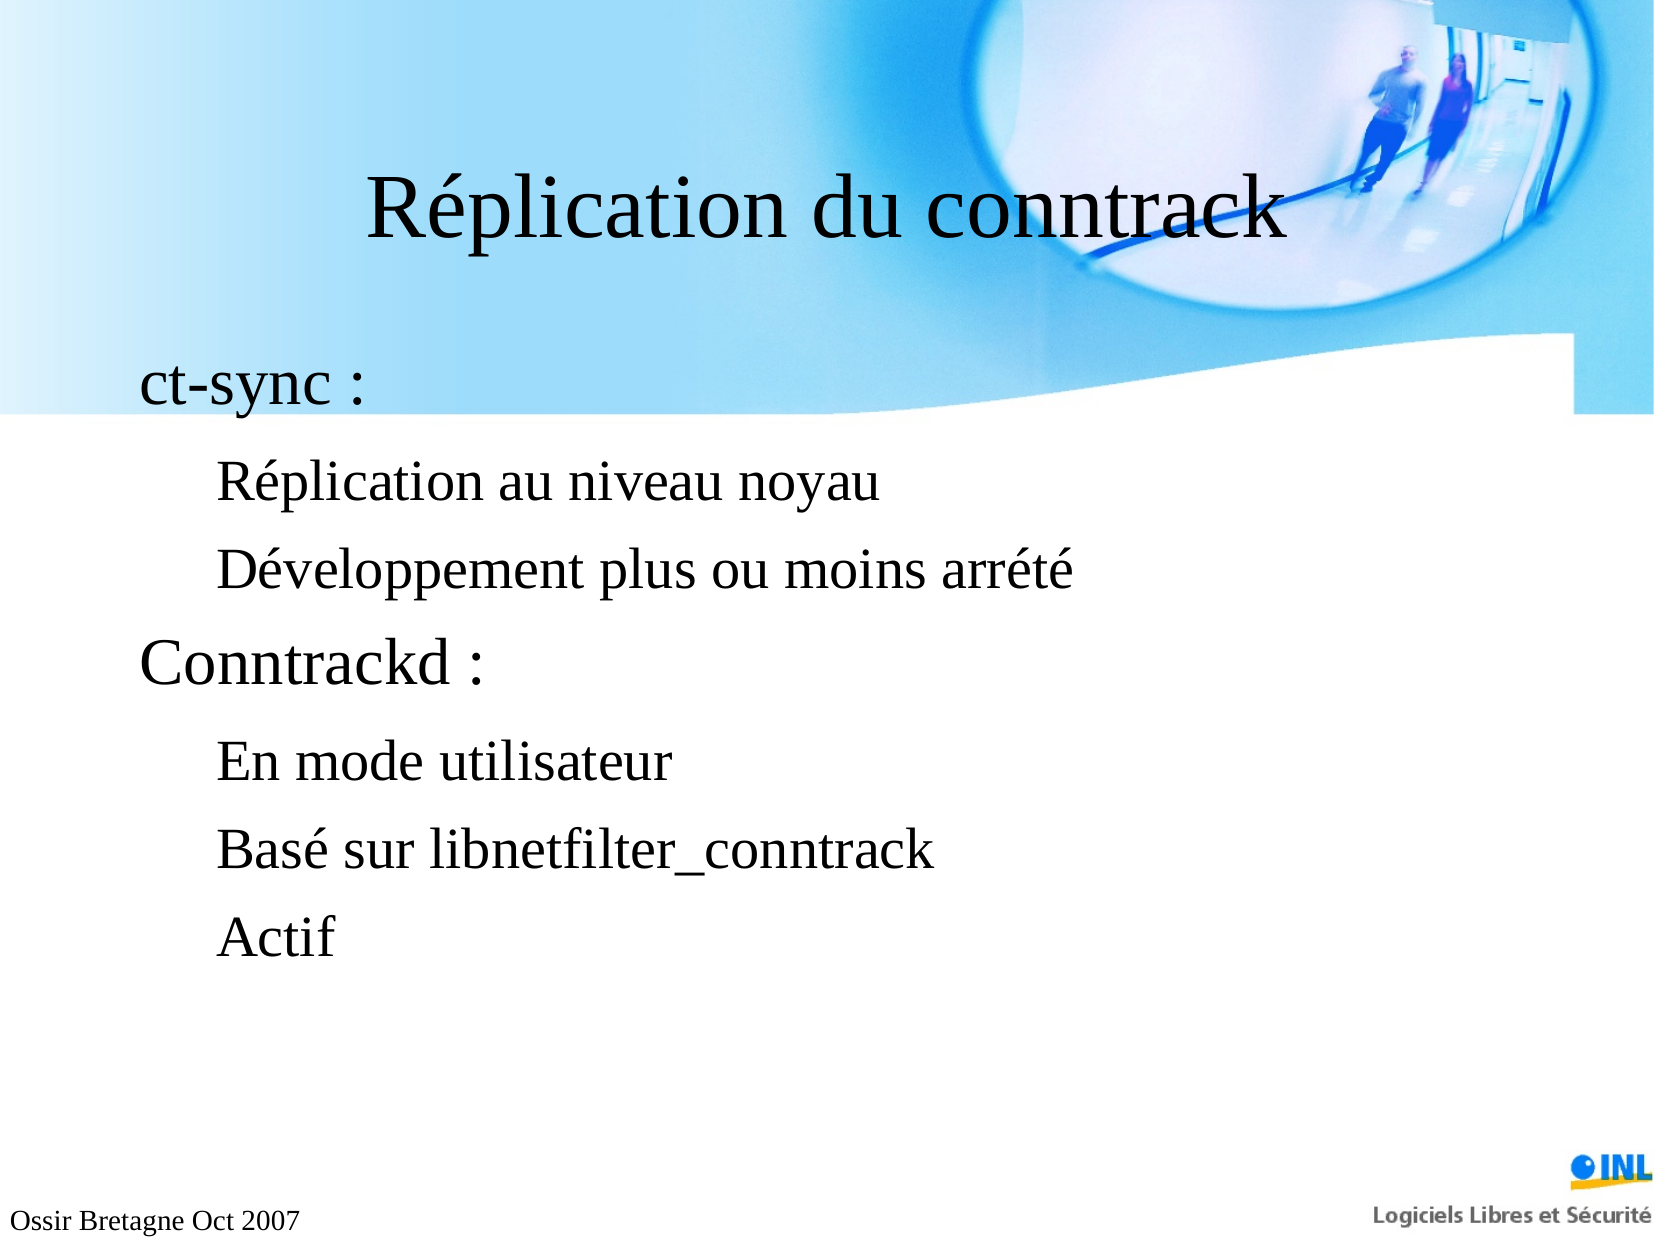

# Réplication du conntrack
ct-sync :
Réplication au niveau noyau
Développement plus ou moins arrété
Conntrackd :
En mode utilisateur
Basé sur libnetfilter_conntrack
Actif